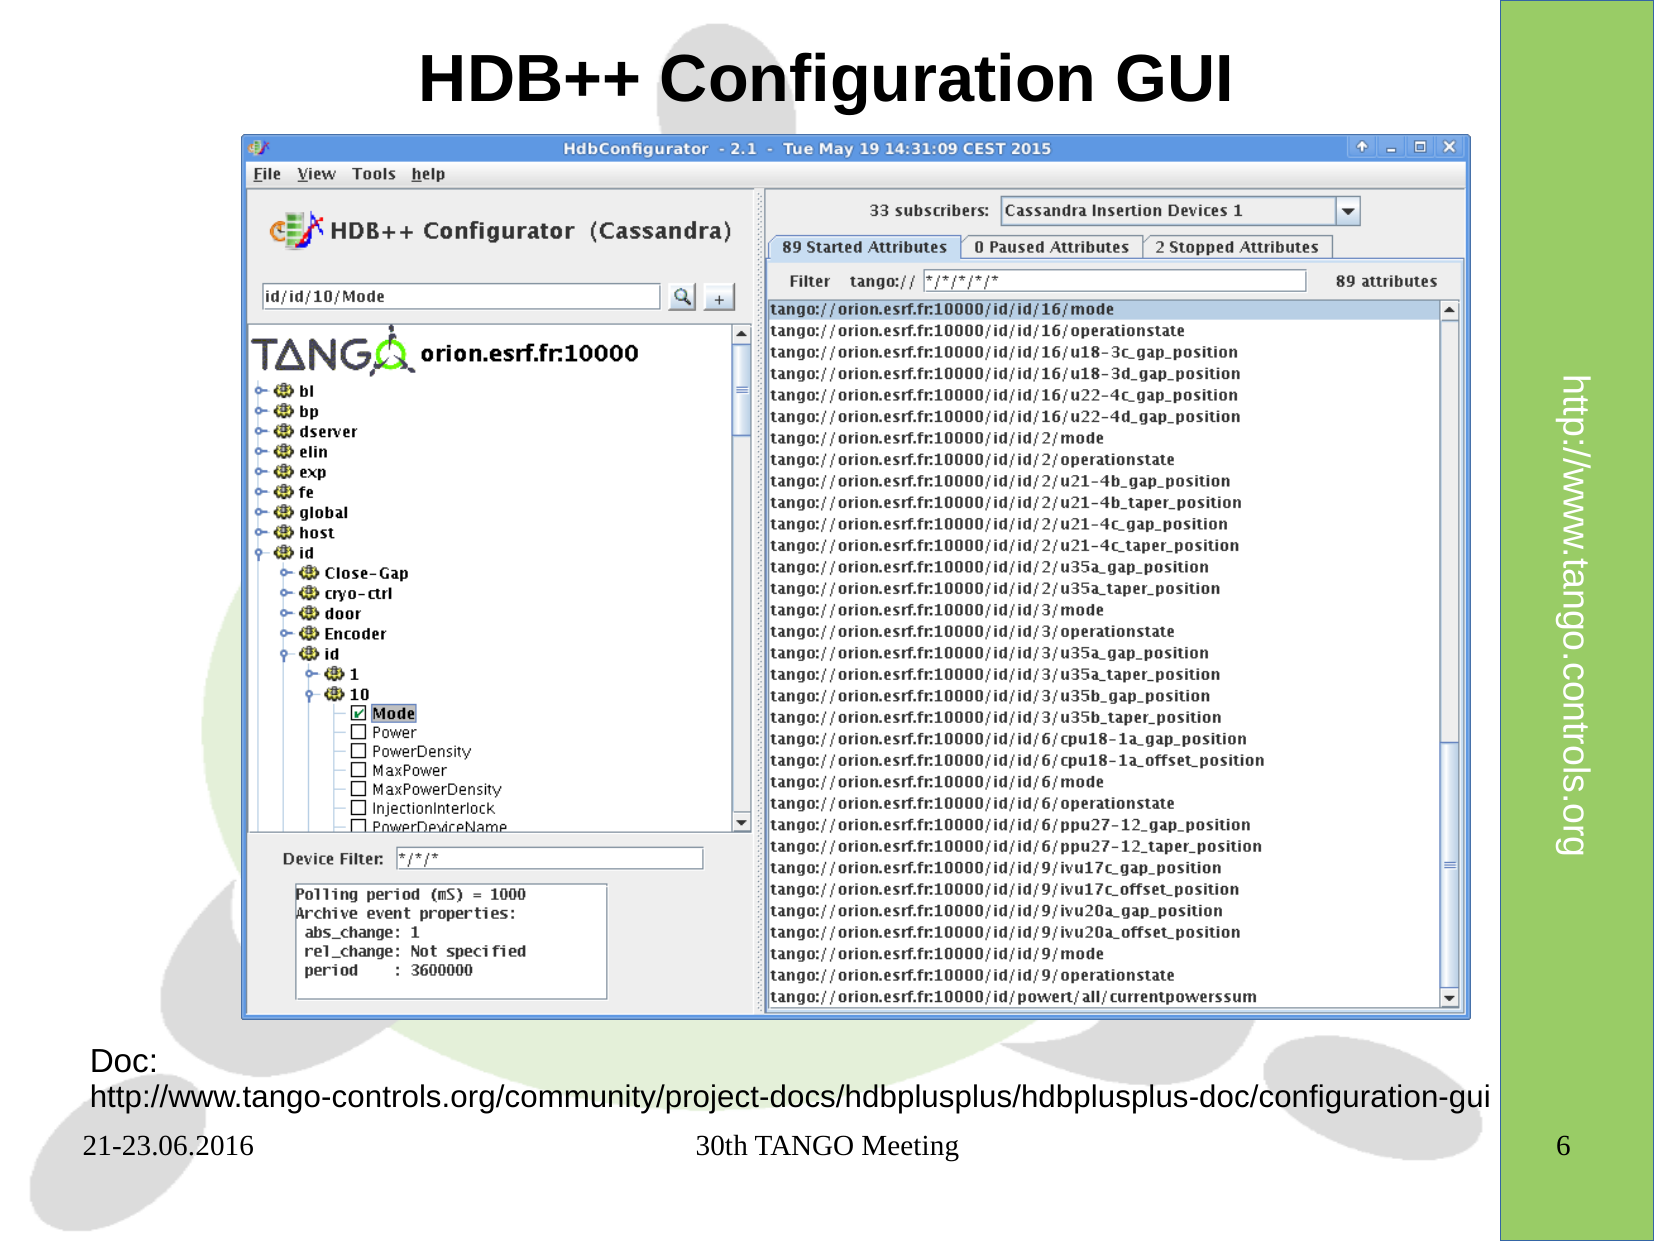

HDB++ Configuration GUI
Doc:
http://www.tango-controls.org/community/project-docs/hdbplusplus/hdbplusplus-doc/configuration-gui
21-23.06.2016
30th TANGO Meeting
6